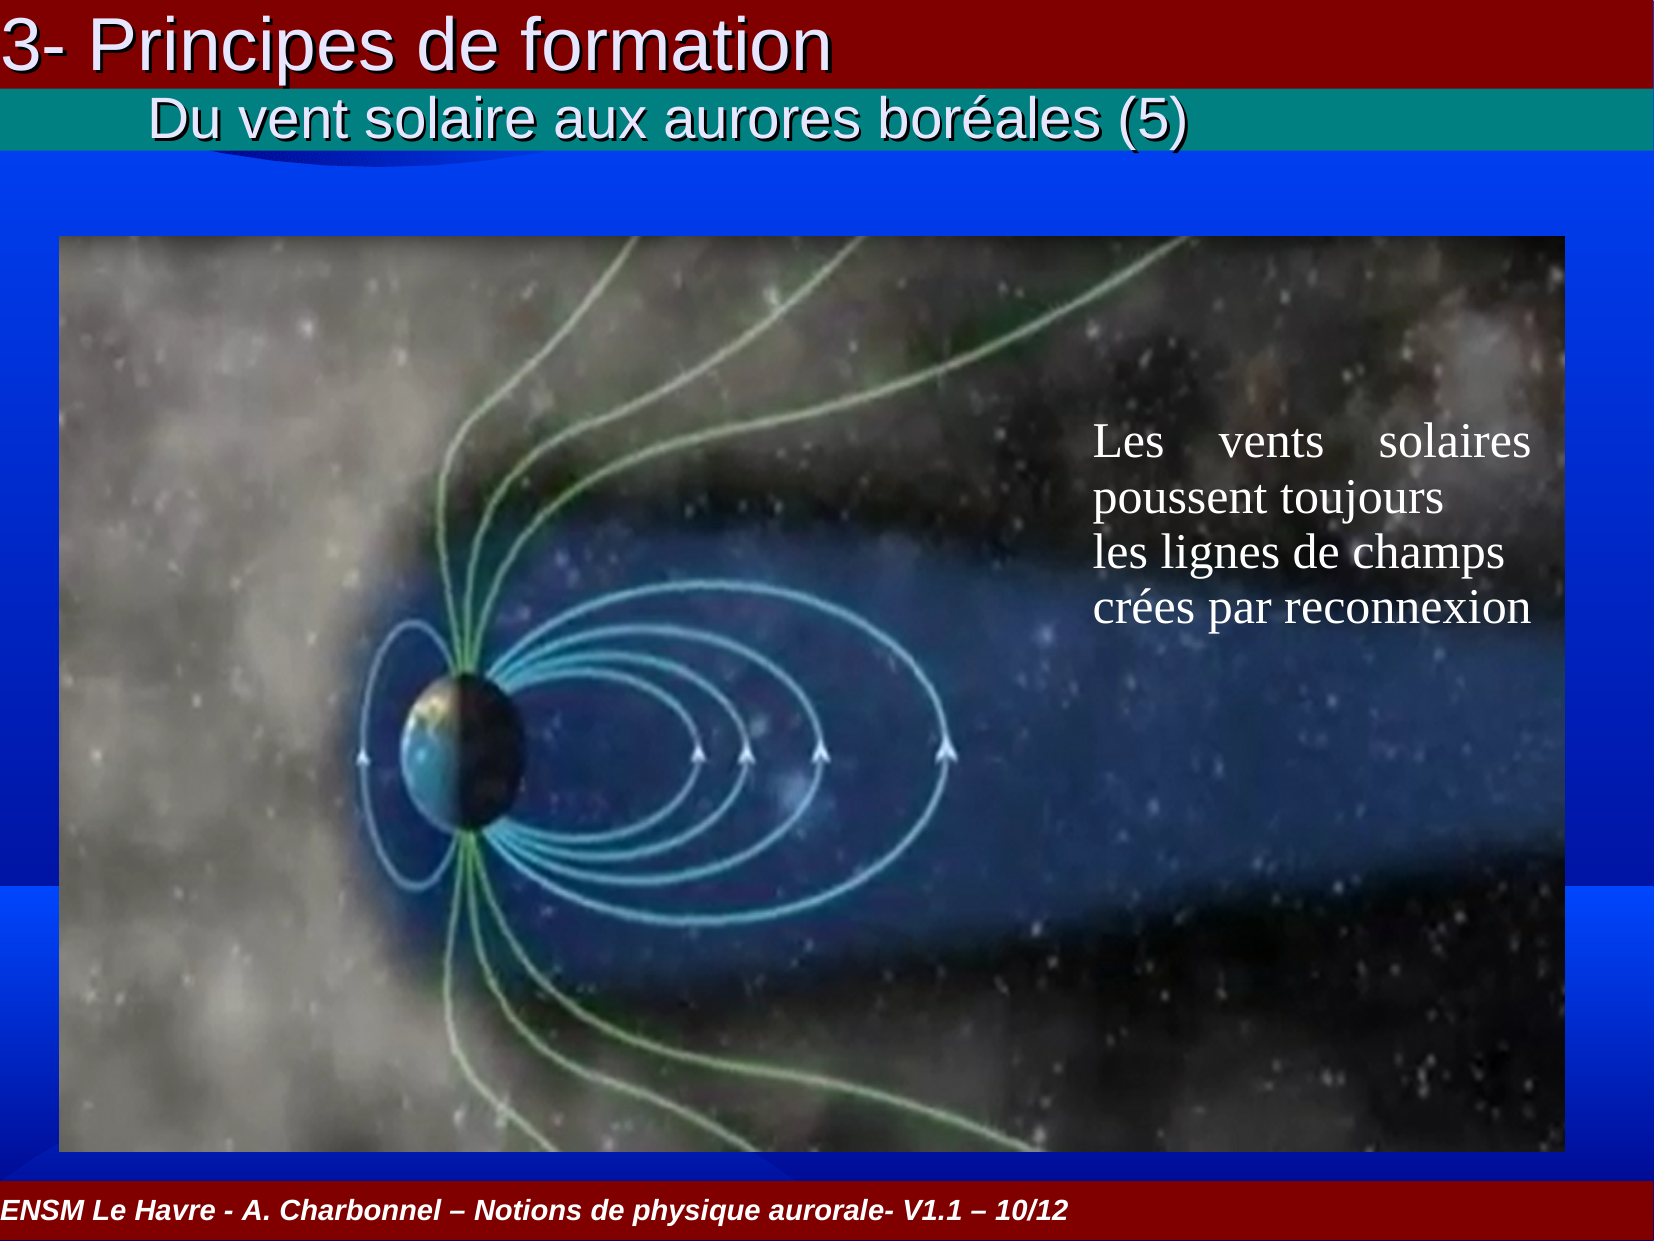

3- Principes de formation
# Du vent solaire aux aurores boréales (5)
Les vents solaires poussent toujours
les lignes de champs crées par reconnexion
ENSM Le Havre - A. Charbonnel – Notions de physique aurorale- V1.1 – 10/12